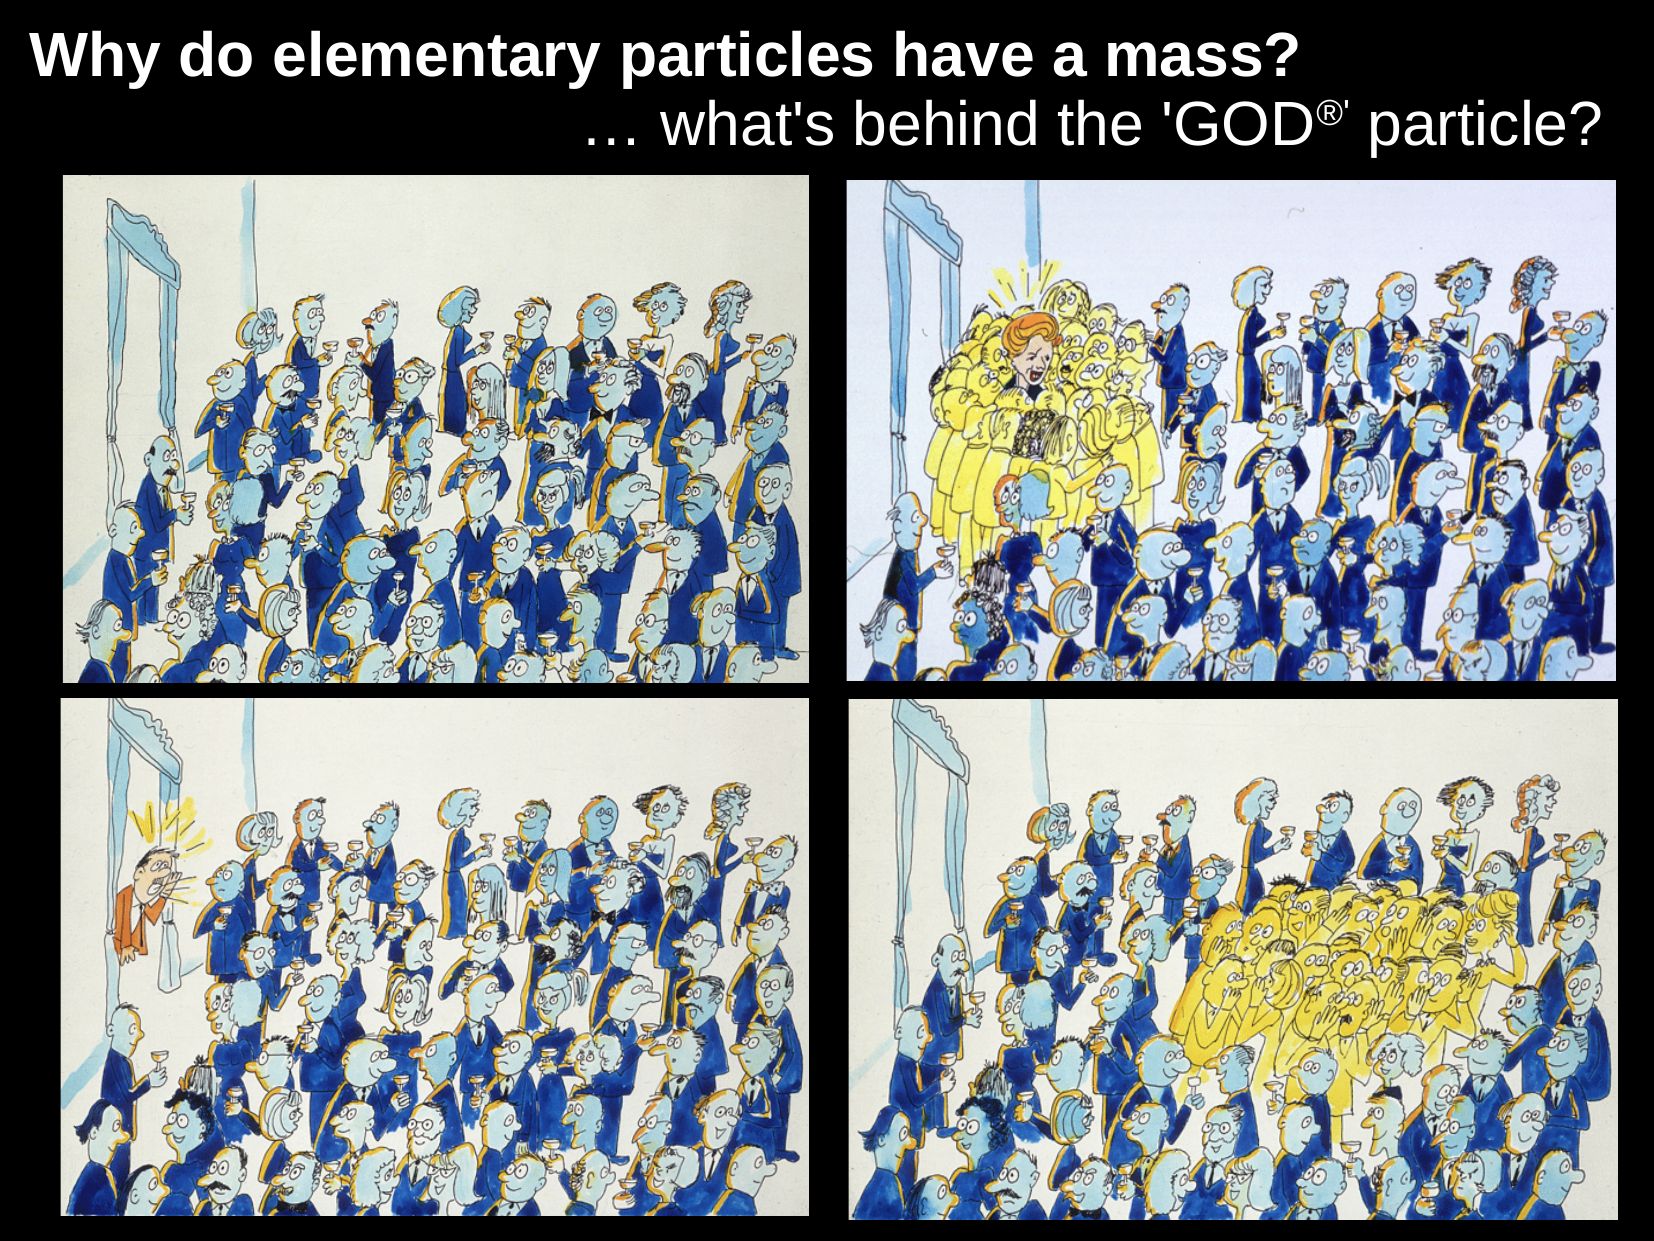

Why do elementary particles have a mass?
 		 … what's behind the 'GOD®' particle?